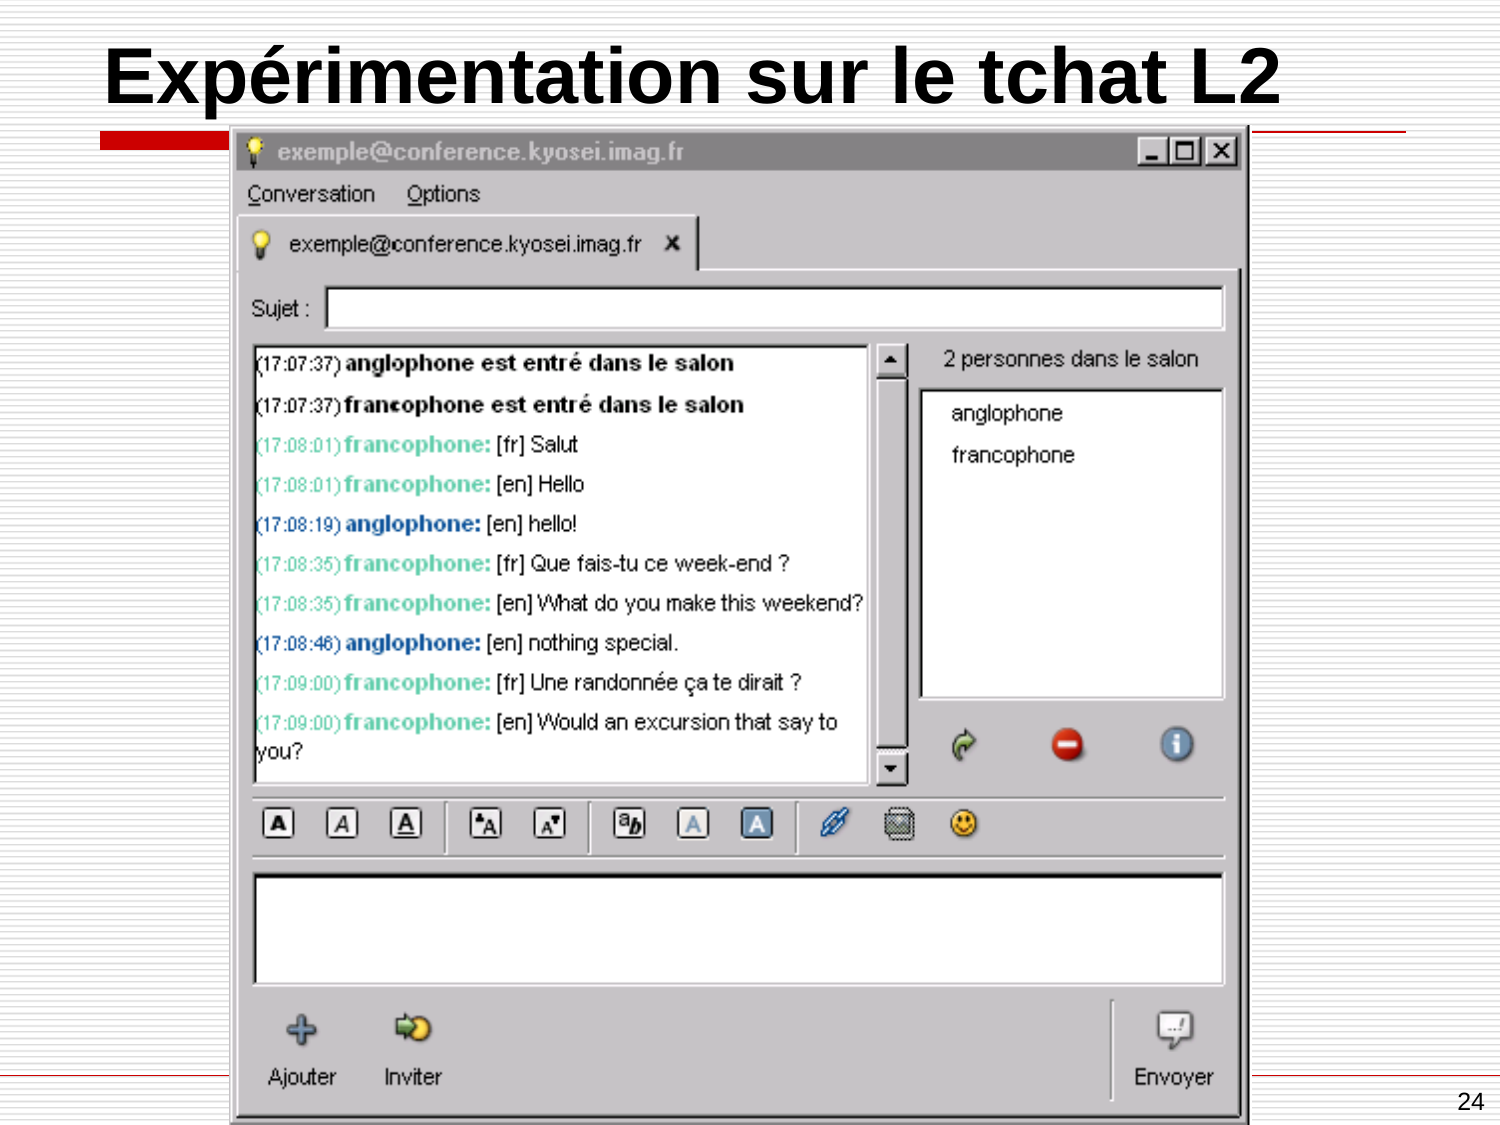

# Expérimentation sur le tchat L2
24